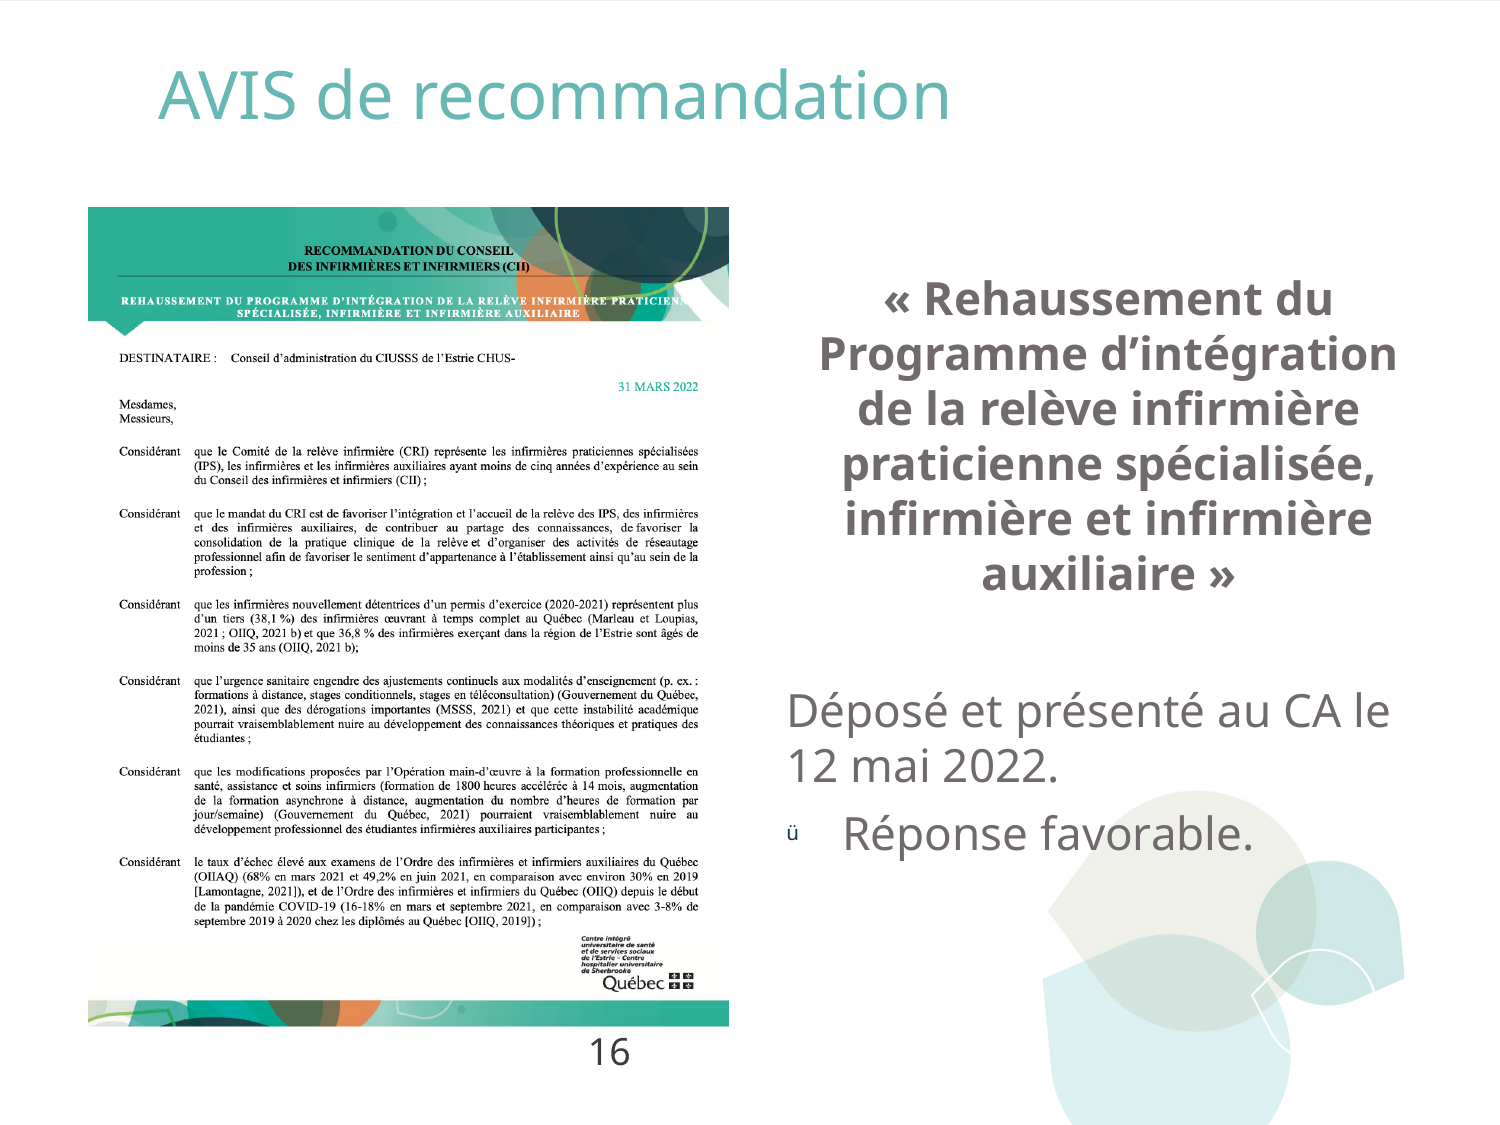

# AVIS de recommandation
« Rehaussement du Programme d’intégration de la relève infirmière praticienne spécialisée, infirmière et infirmière auxiliaire »
Déposé et présenté au CA le 12 mai 2022.
Réponse favorable.